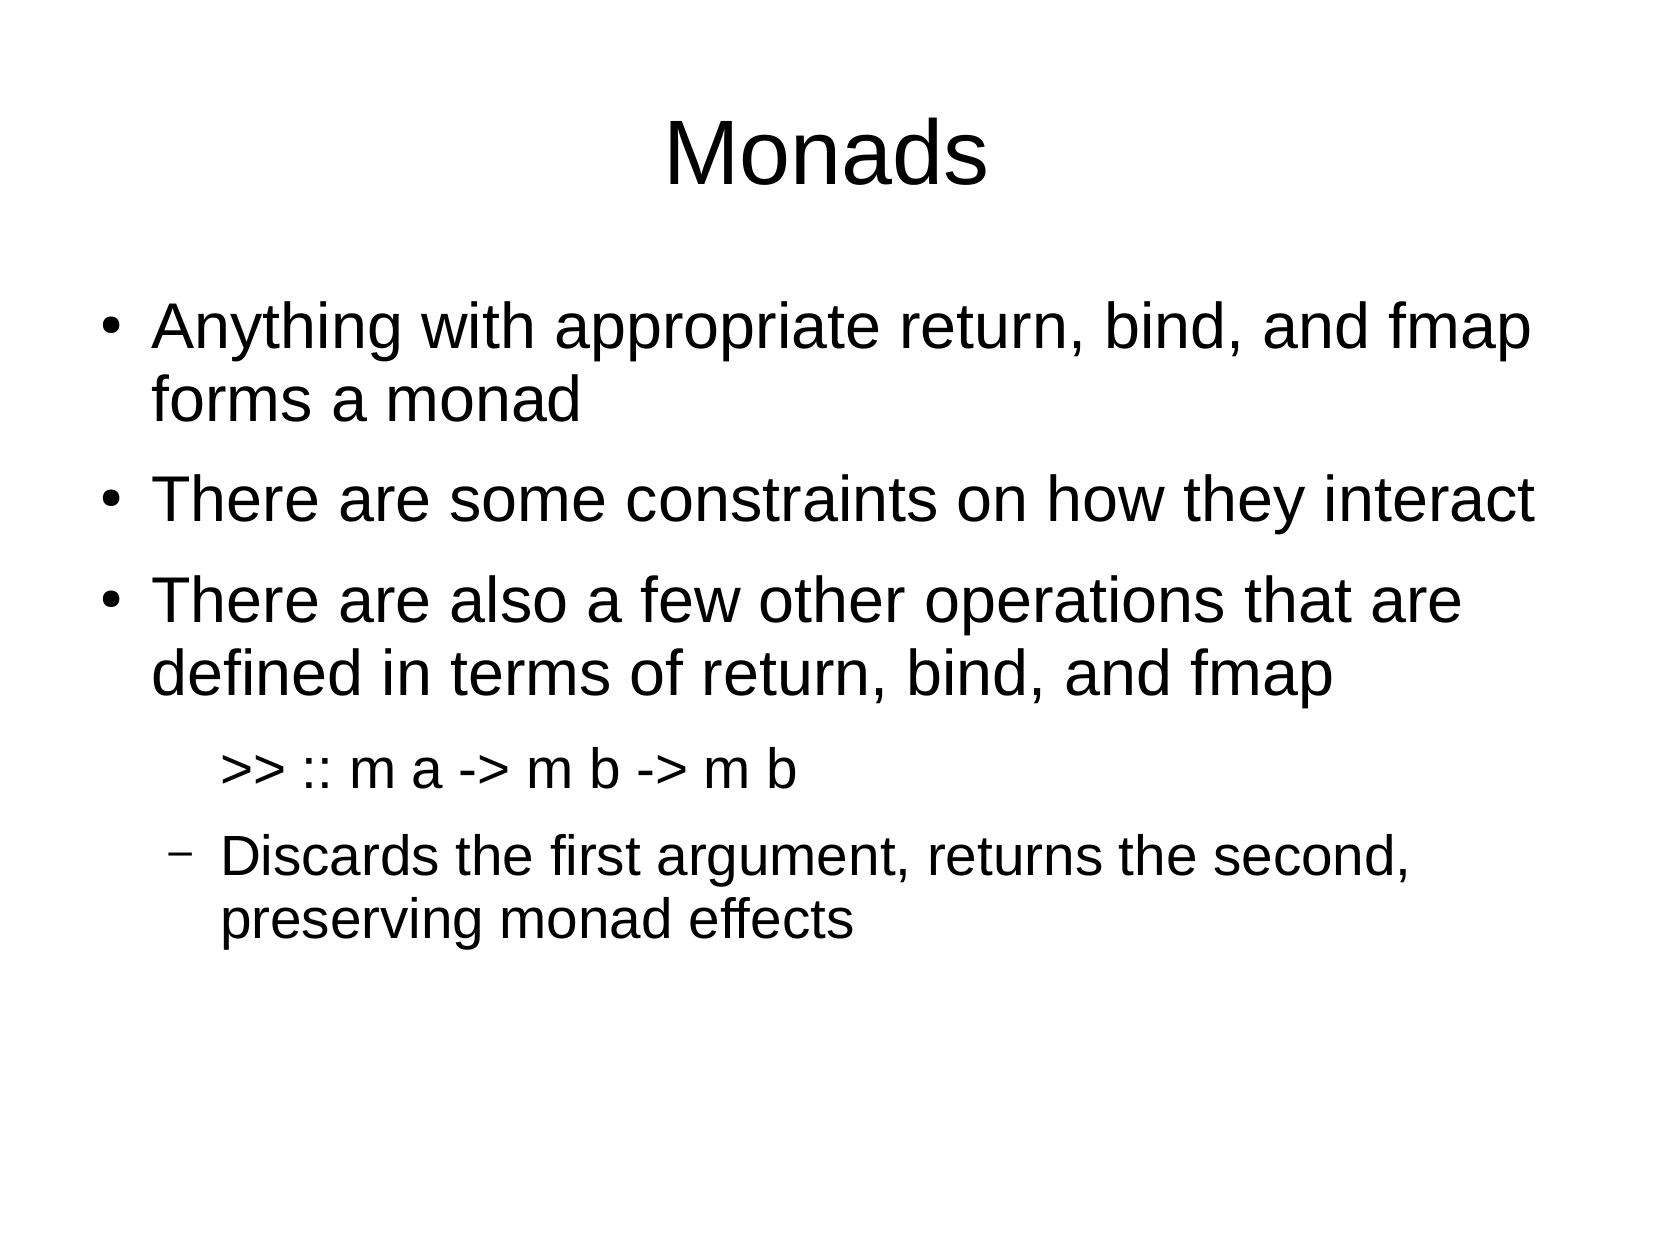

# Monads
Anything with appropriate return, bind, and fmap forms a monad
There are some constraints on how they interact
There are also a few other operations that are defined in terms of return, bind, and fmap
>> :: m a -> m b -> m b
Discards the first argument, returns the second, preserving monad effects